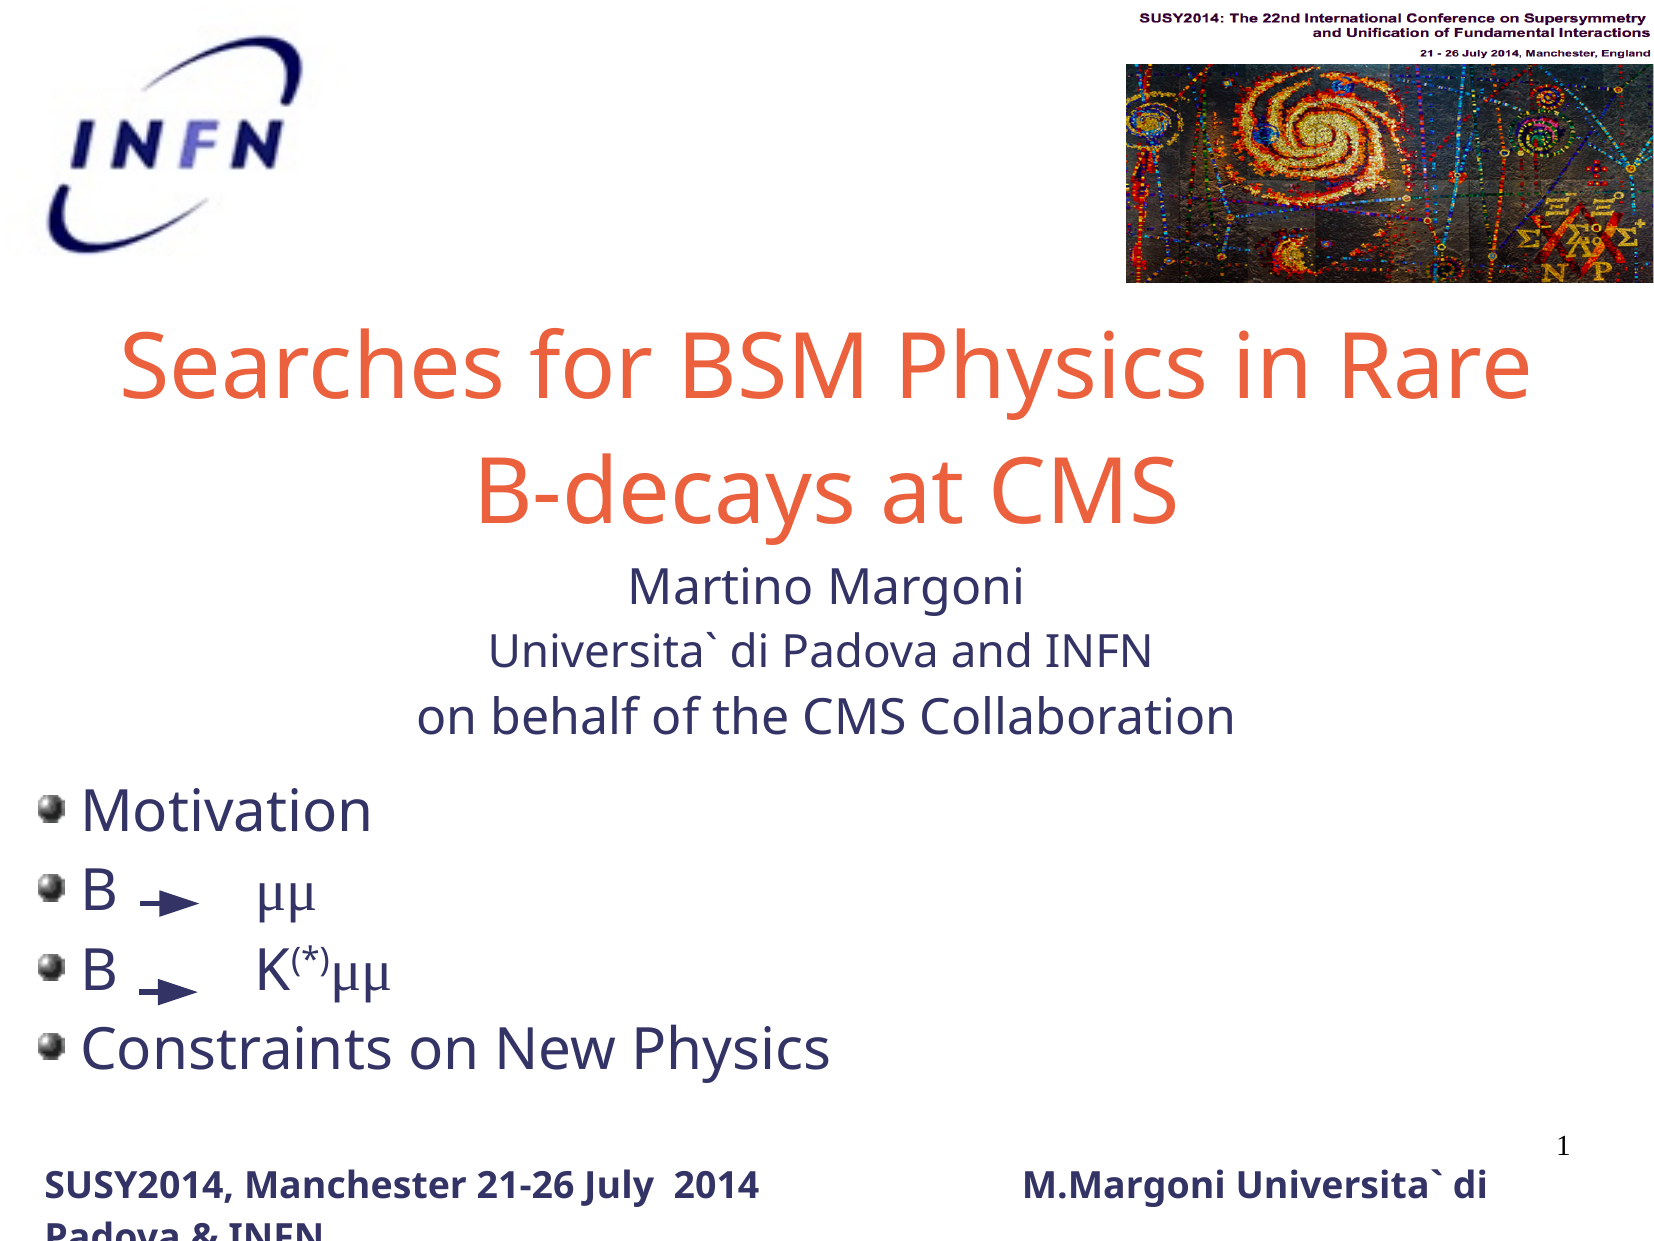

# Searches for BSM Physics in Rare B-decays at CMS Martino Margoni Universita` di Padova and INFN on behalf of the CMS Collaboration
 Motivation
 B μμ
 B K(*)μμ
 Constraints on New Physics
1
SUSY2014, Manchester 21-26 July 2014 M.Margoni Universita` di Padova & INFN